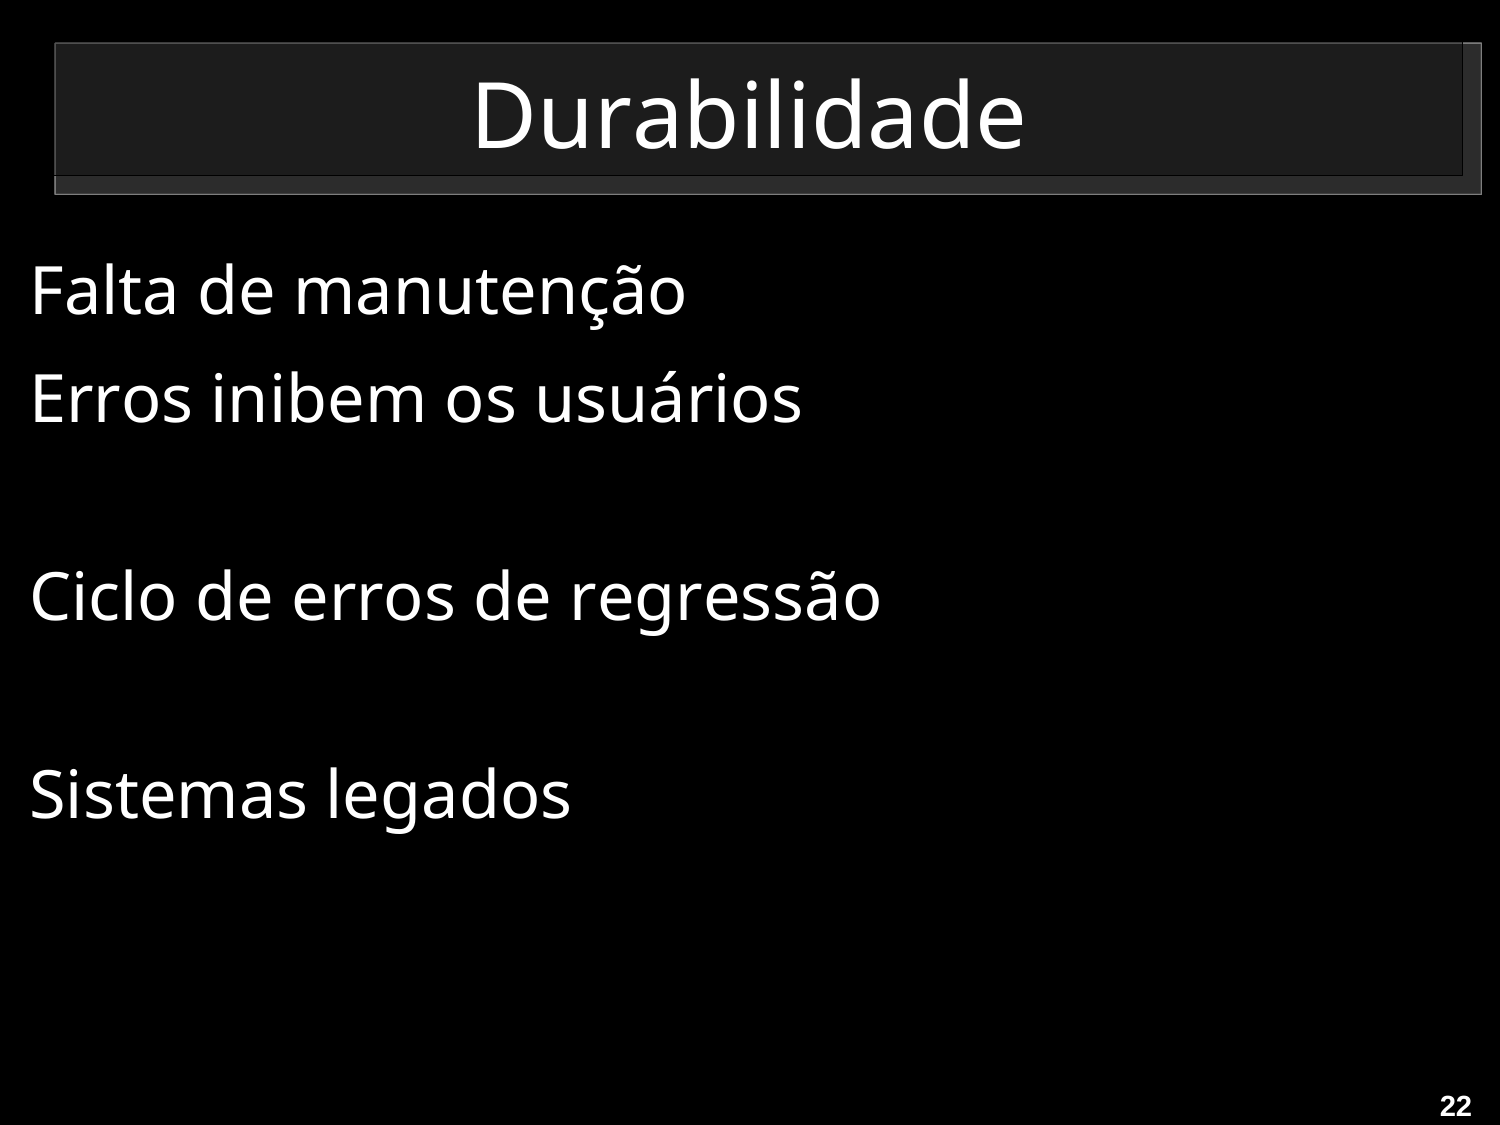

# Durabilidade
Falta de manutenção
Erros inibem os usuários
Ciclo de erros de regressão
Sistemas legados
22